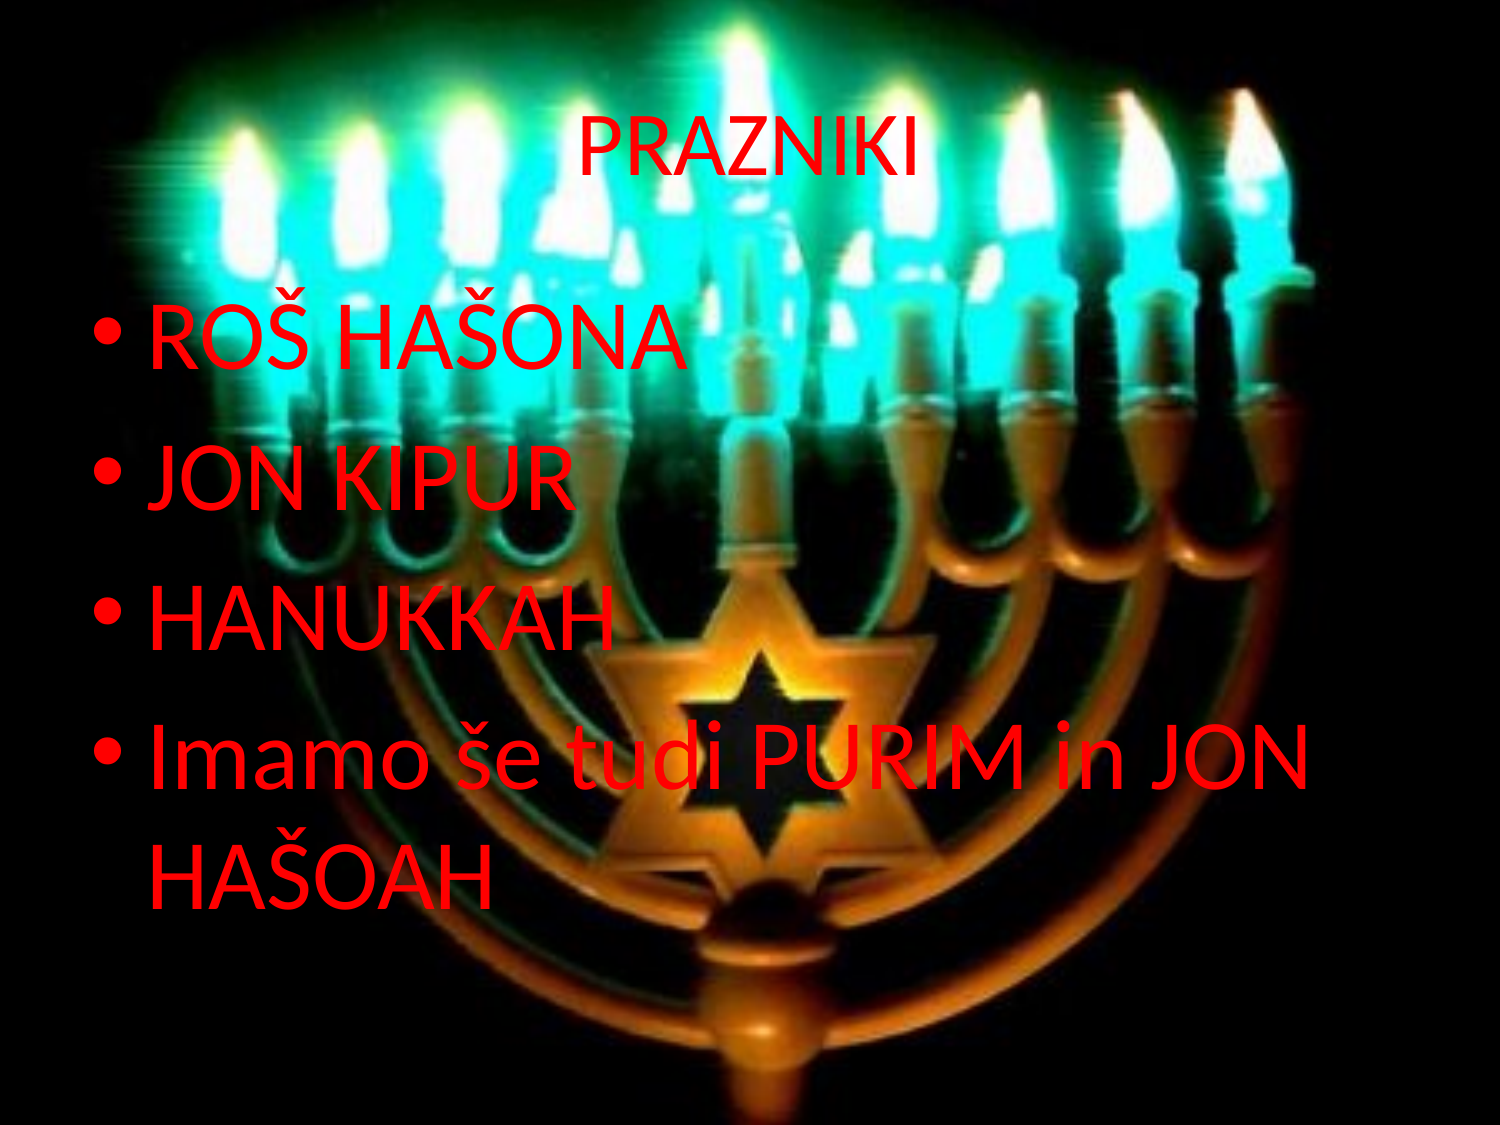

# PRAZNIKI
ROŠ HAŠONA
JON KIPUR
HANUKKAH
Imamo še tudi PURIM in JON HAŠOAH